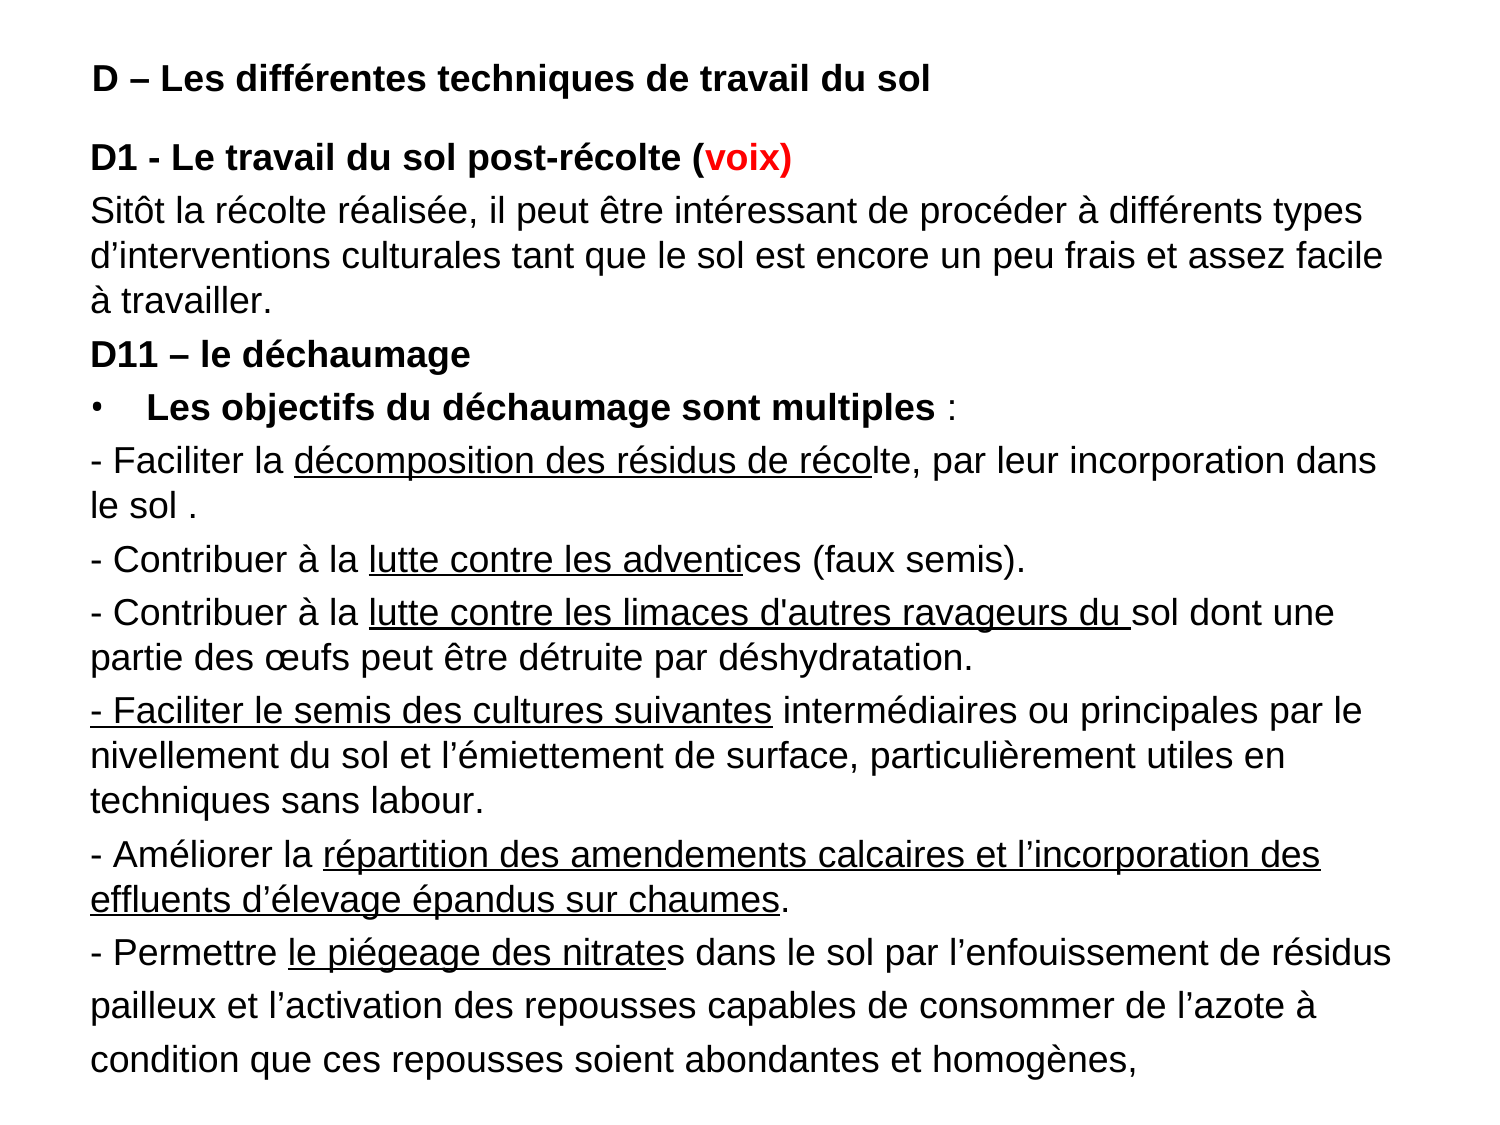

D – Les différentes techniques de travail du sol
# D1 - Le travail du sol post-récolte (voix)
Sitôt la récolte réalisée, il peut être intéressant de procéder à différents types d’interventions culturales tant que le sol est encore un peu frais et assez facile à travailler.
D11 – le déchaumage
Les objectifs du déchaumage sont multiples :
- Faciliter la décomposition des résidus de récolte, par leur incorporation dans le sol .
- Contribuer à la lutte contre les adventices (faux semis).
- Contribuer à la lutte contre les limaces d'autres ravageurs du sol dont une partie des œufs peut être détruite par déshydratation.
- Faciliter le semis des cultures suivantes intermédiaires ou principales par le nivellement du sol et l’émiettement de surface, particulièrement utiles en techniques sans labour.
- Améliorer la répartition des amendements calcaires et l’incorporation des effluents d’élevage épandus sur chaumes.
- Permettre le piégeage des nitrates dans le sol par l’enfouissement de résidus
pailleux et l’activation des repousses capables de consommer de l’azote à
condition que ces repousses soient abondantes et homogènes,